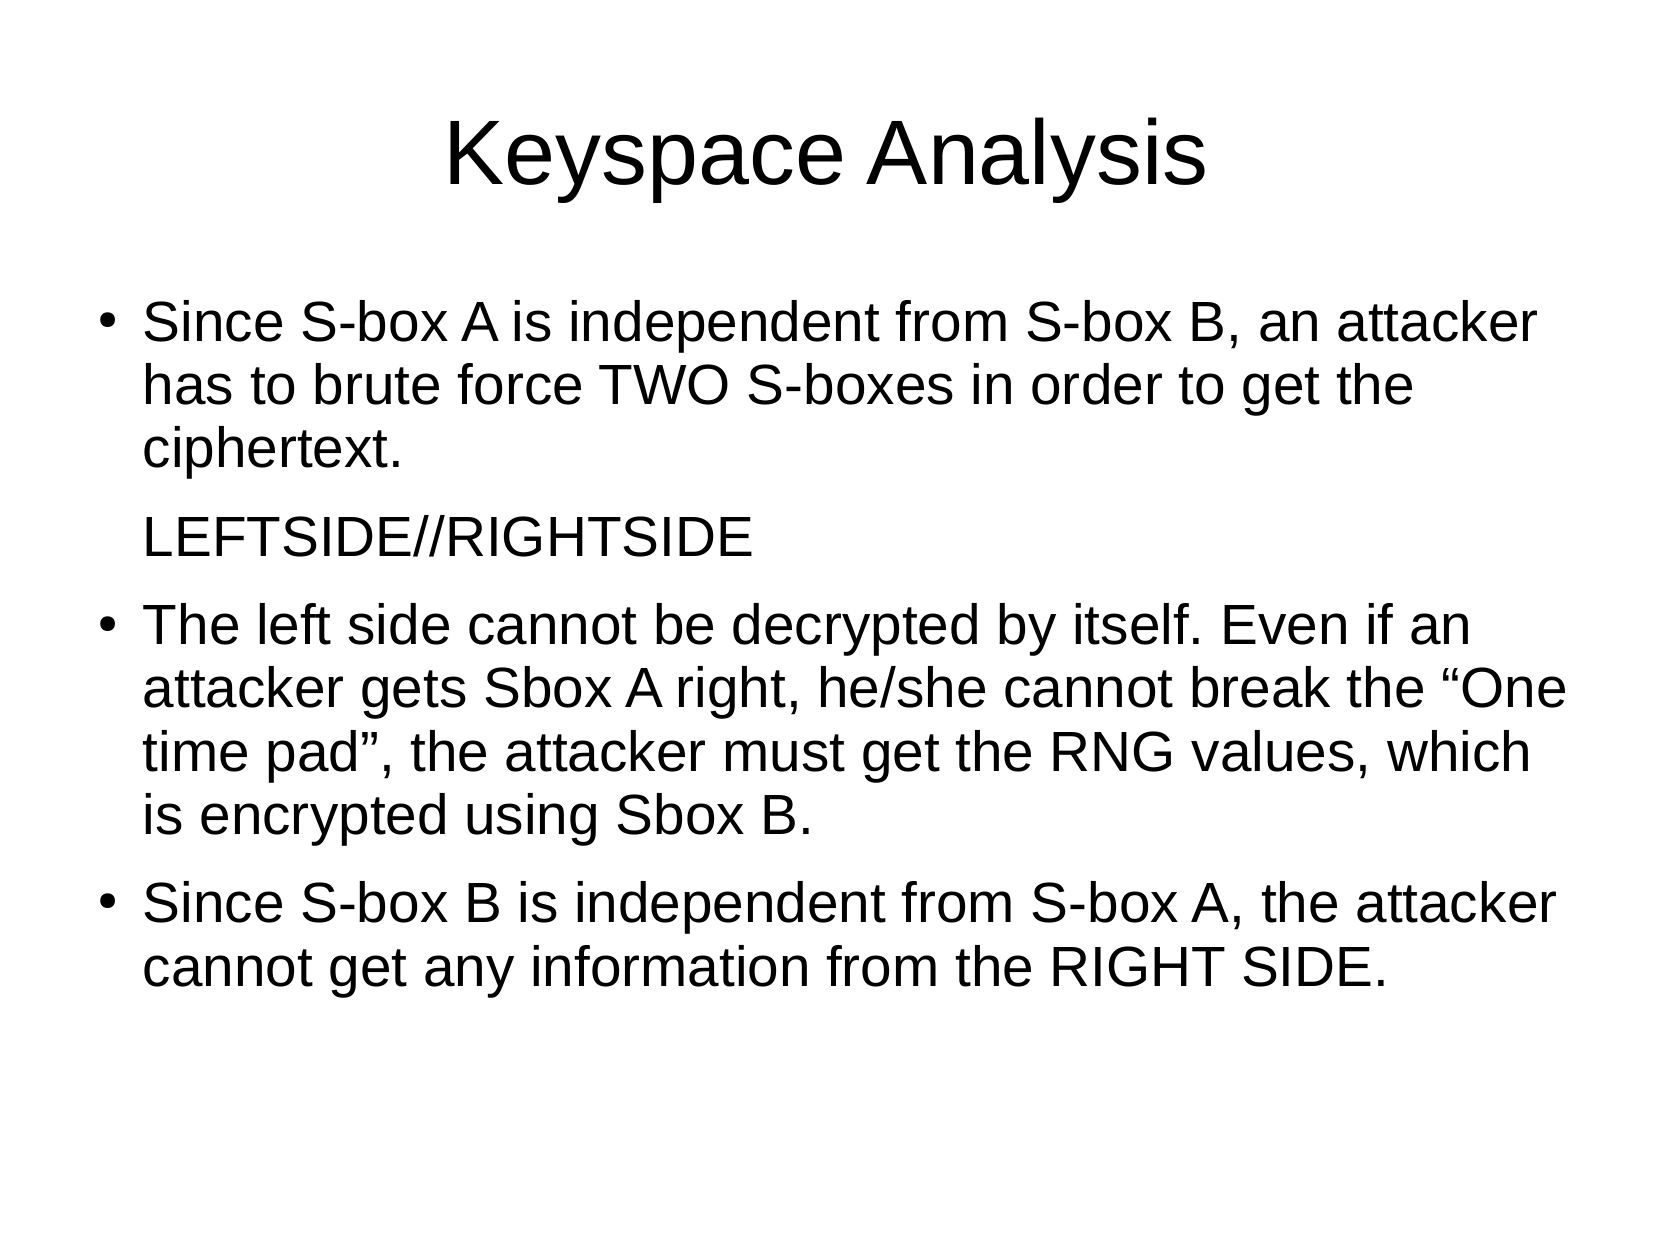

# Keyspace Analysis
Since S-box A is independent from S-box B, an attacker has to brute force TWO S-boxes in order to get the ciphertext.
LEFTSIDE//RIGHTSIDE
The left side cannot be decrypted by itself. Even if an attacker gets Sbox A right, he/she cannot break the “One time pad”, the attacker must get the RNG values, which is encrypted using Sbox B.
Since S-box B is independent from S-box A, the attacker cannot get any information from the RIGHT SIDE.